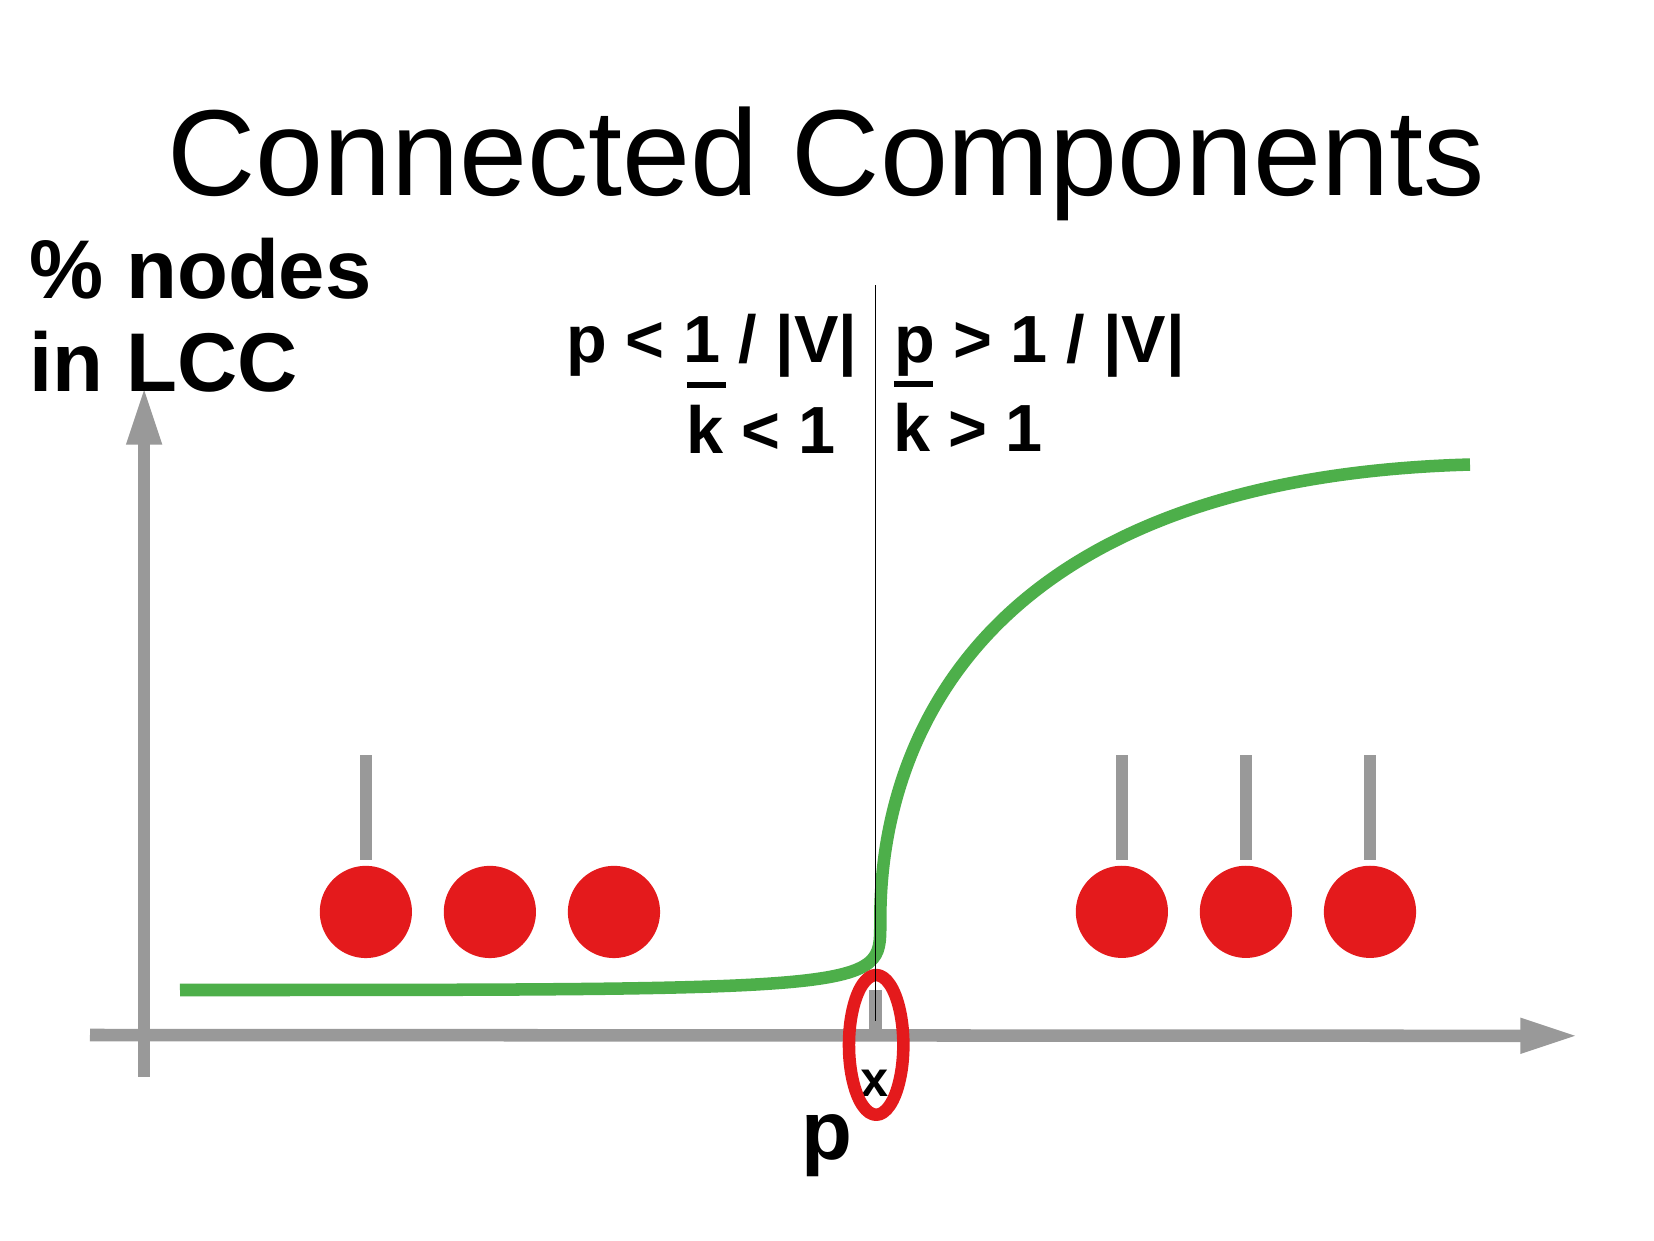

# Connected Components
% nodes
in LCC
p < 1 / |V| p > 1 / |V|
k > 1
k < 1
x
p